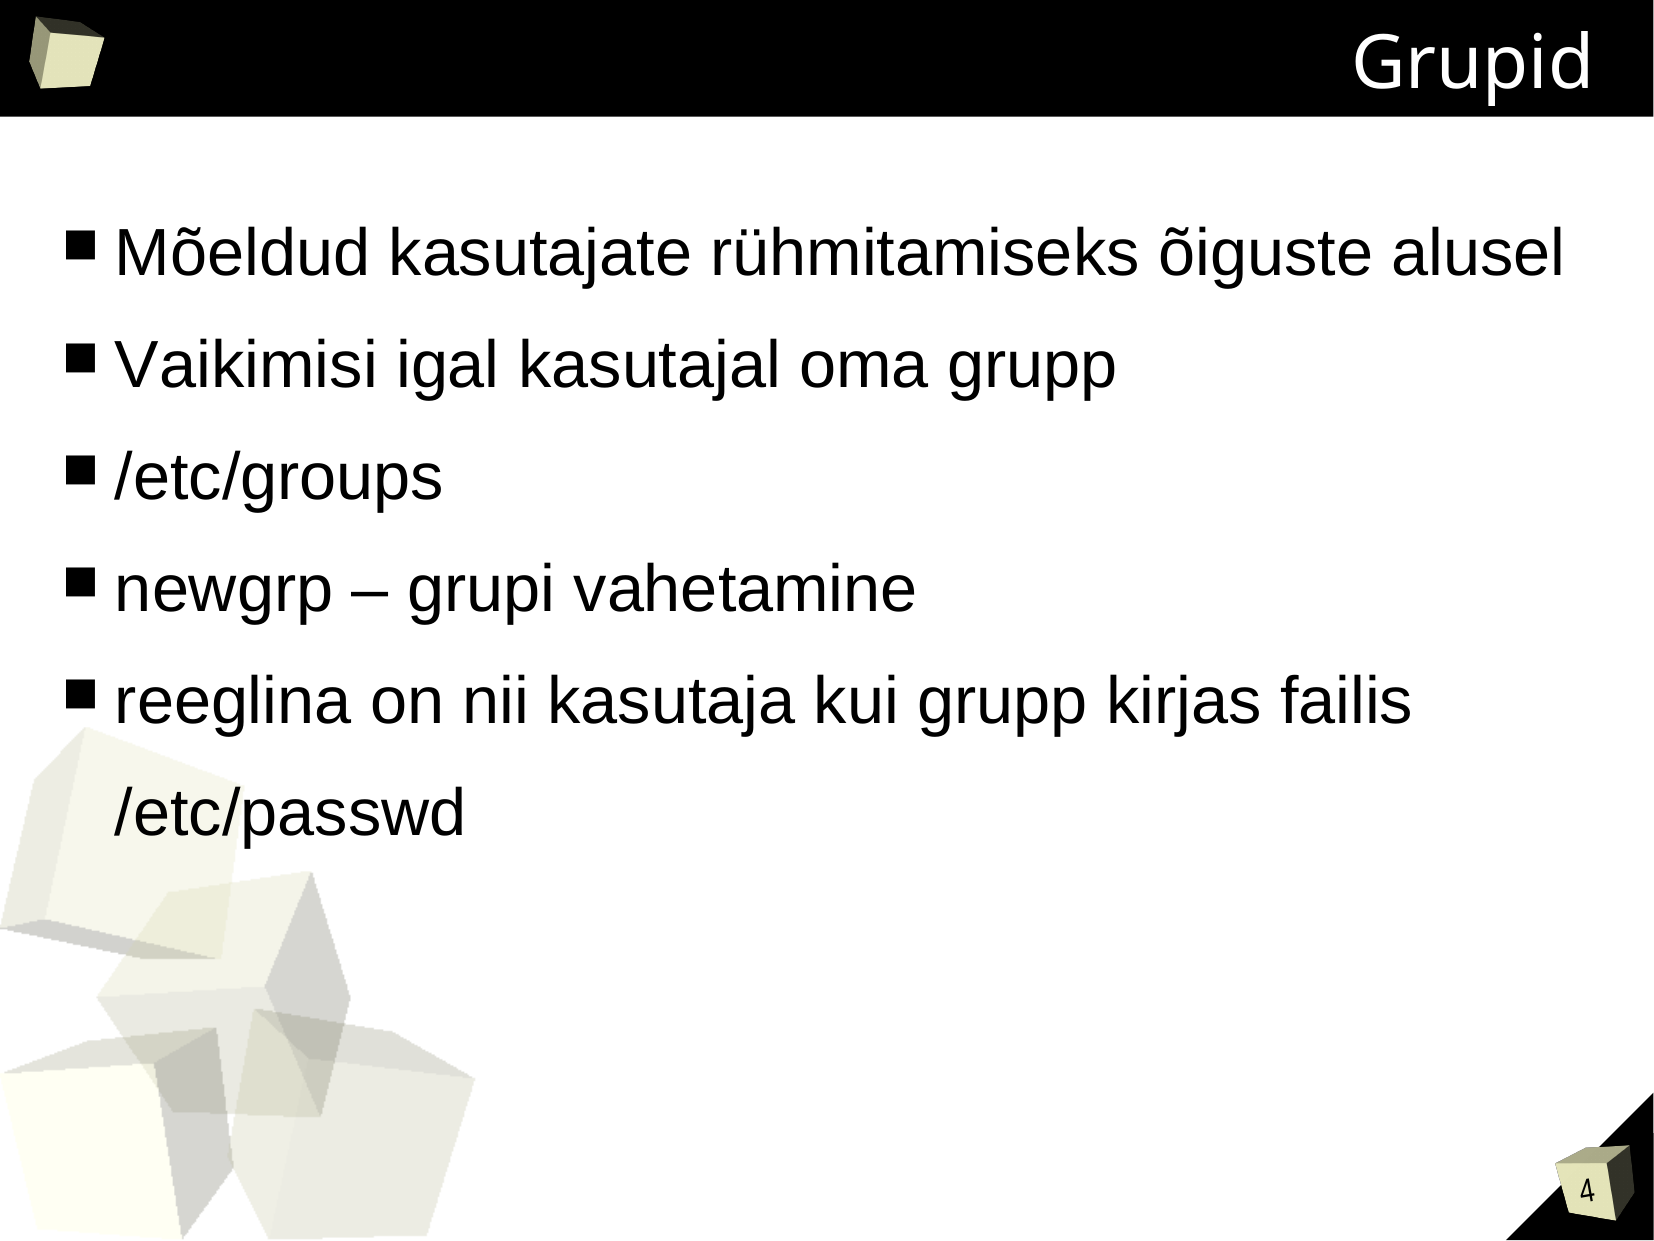

# Grupid
Mõeldud kasutajate rühmitamiseks õiguste alusel
Vaikimisi igal kasutajal oma grupp
/etc/groups
newgrp – grupi vahetamine
reeglina on nii kasutaja kui grupp kirjas failis /etc/passwd